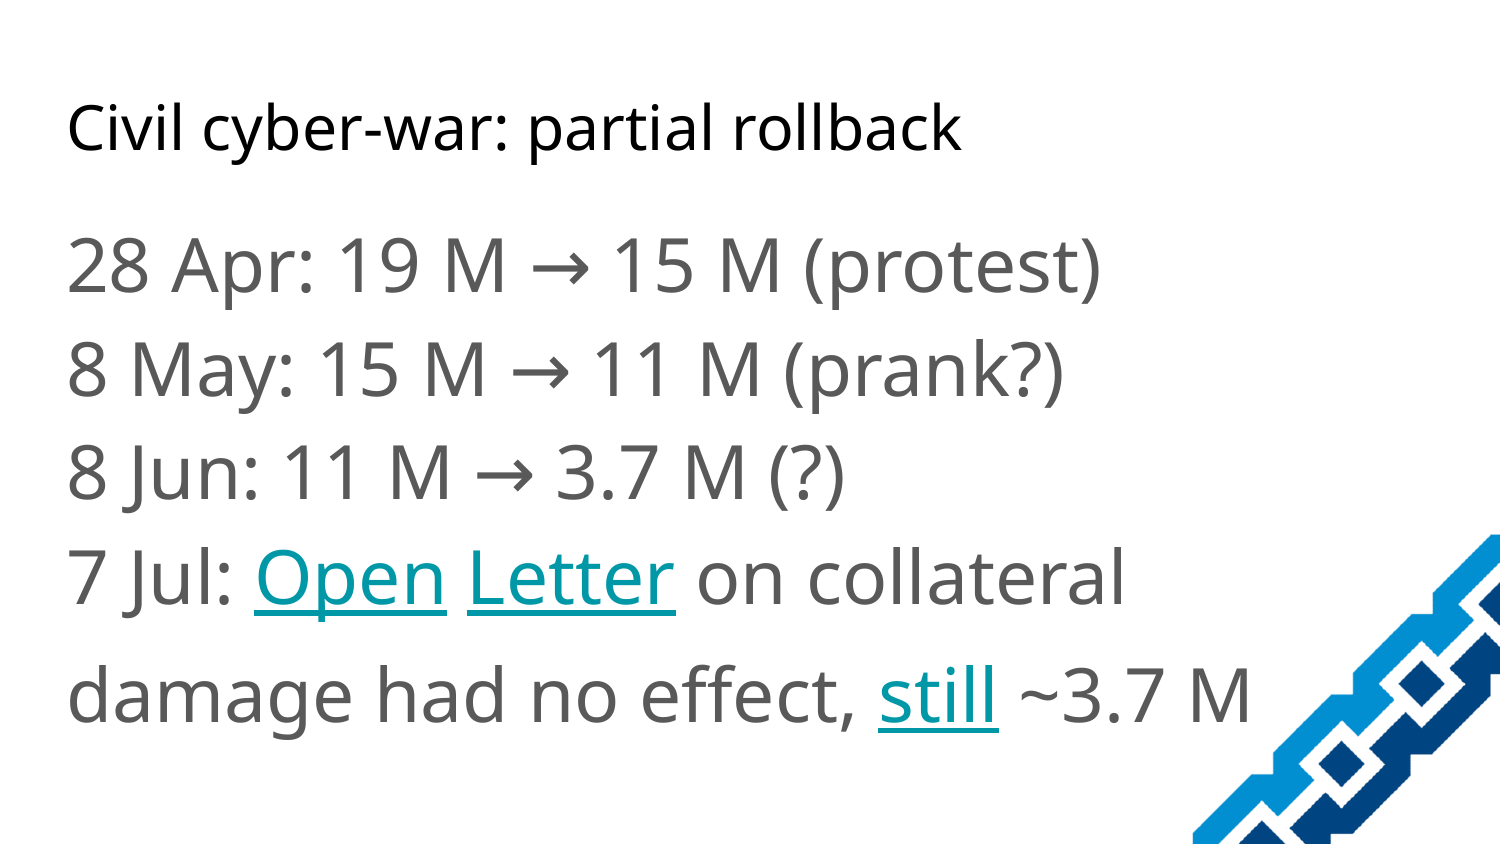

# Civil cyber-war: partial rollback
28 Apr: 19 M → 15 M (protest)
8 May: 15 M → 11 M (prank?)
8 Jun: 11 M → 3.7 M (?)
7 Jul: Open Letter on collateral damage had no effect, still ~3.7 M